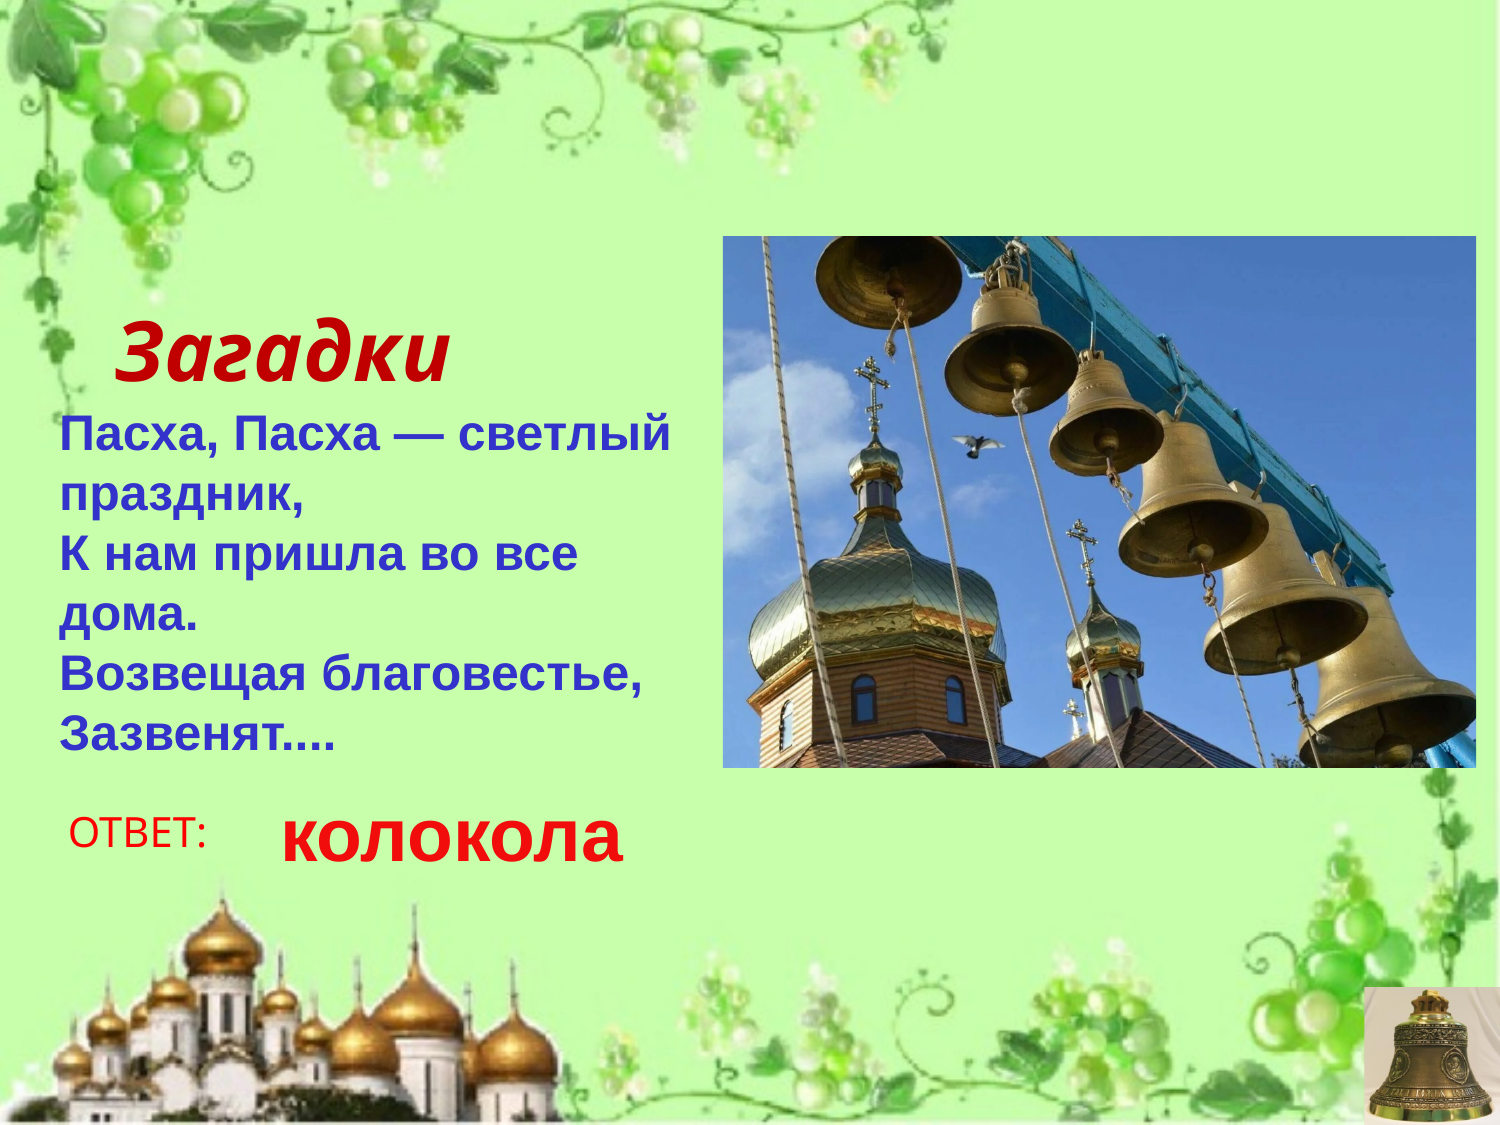

Загадки
Пасха, Пасха — светлый праздник,
К нам пришла во все дома.
Возвещая благовестье,
Зазвенят....
колокола
ОТВЕТ: